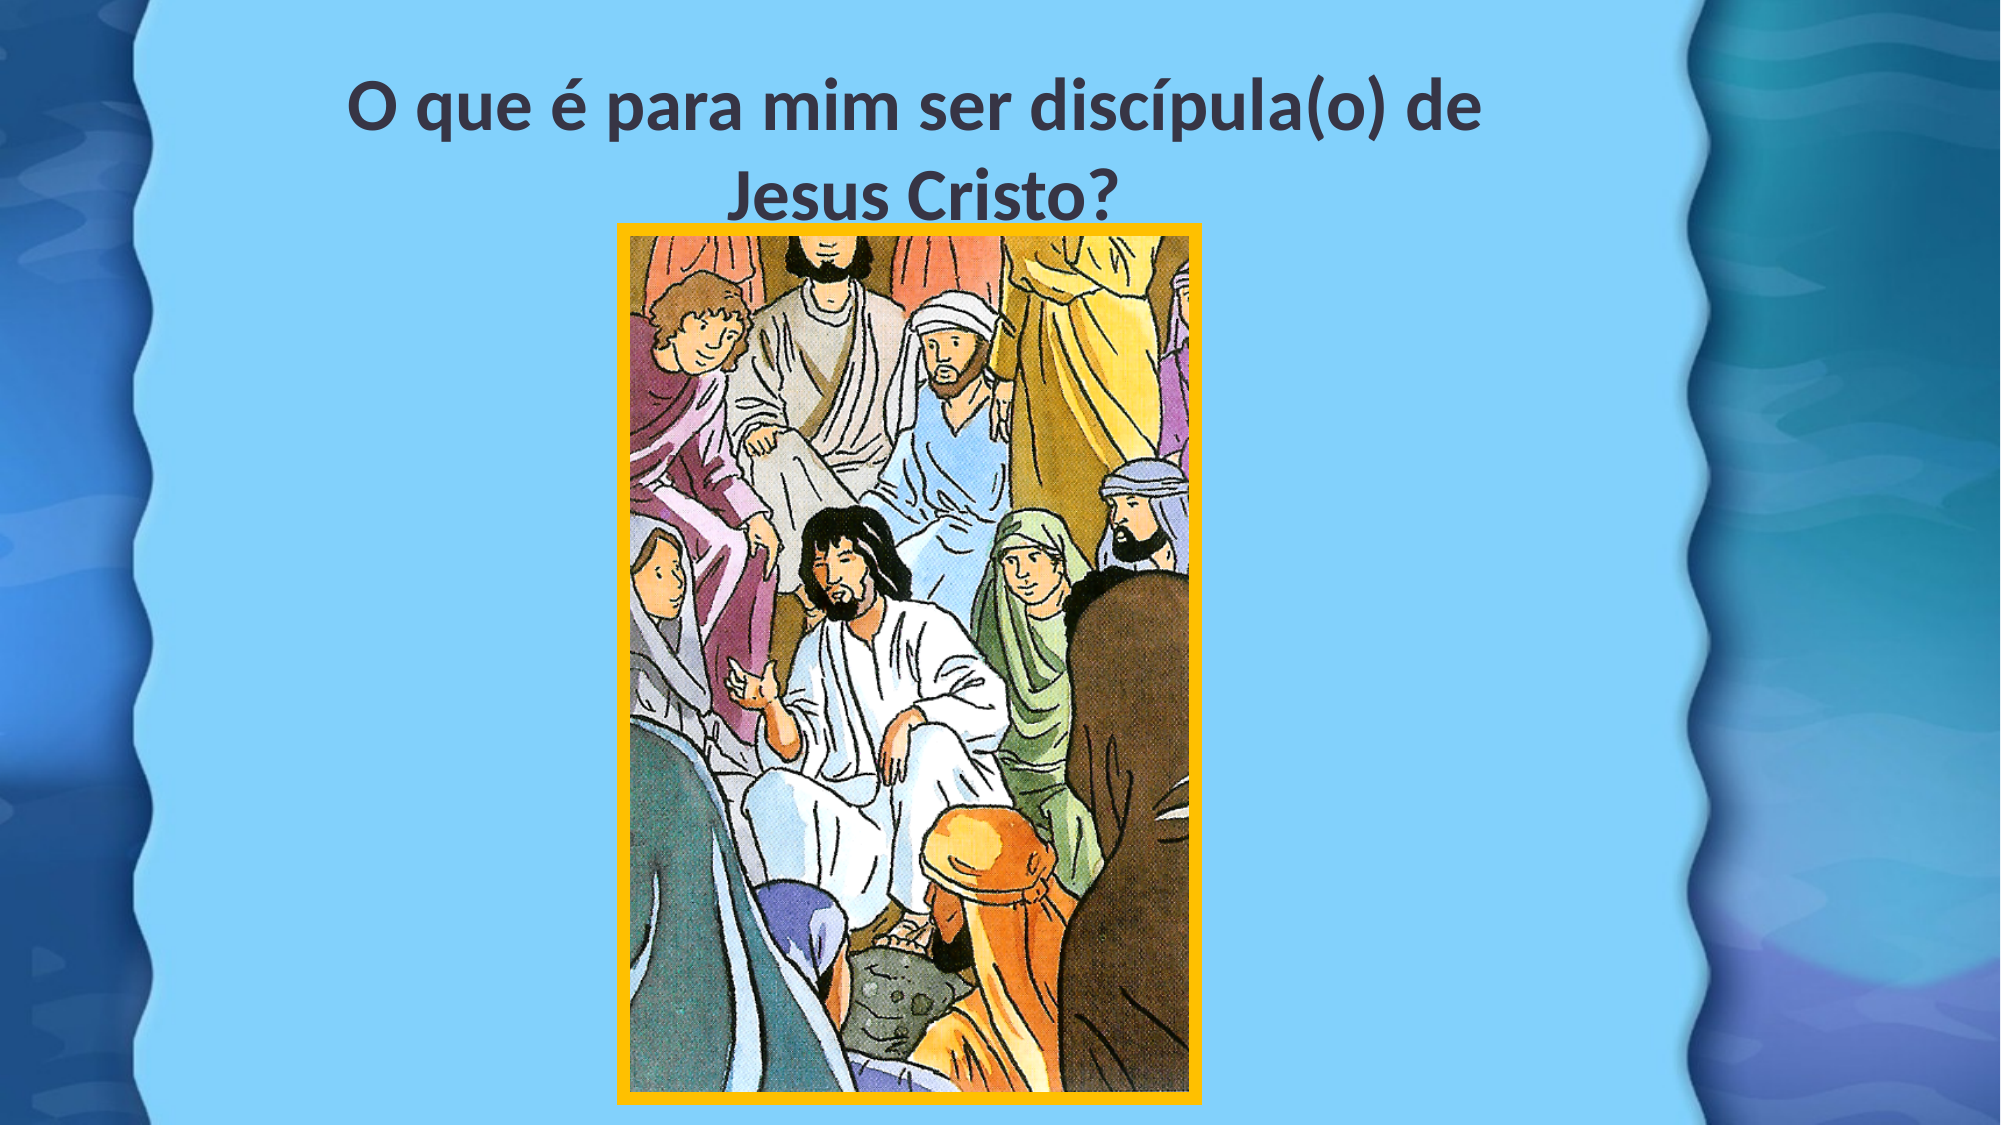

# O que é para mim ser discípula(o) de Jesus Cristo?